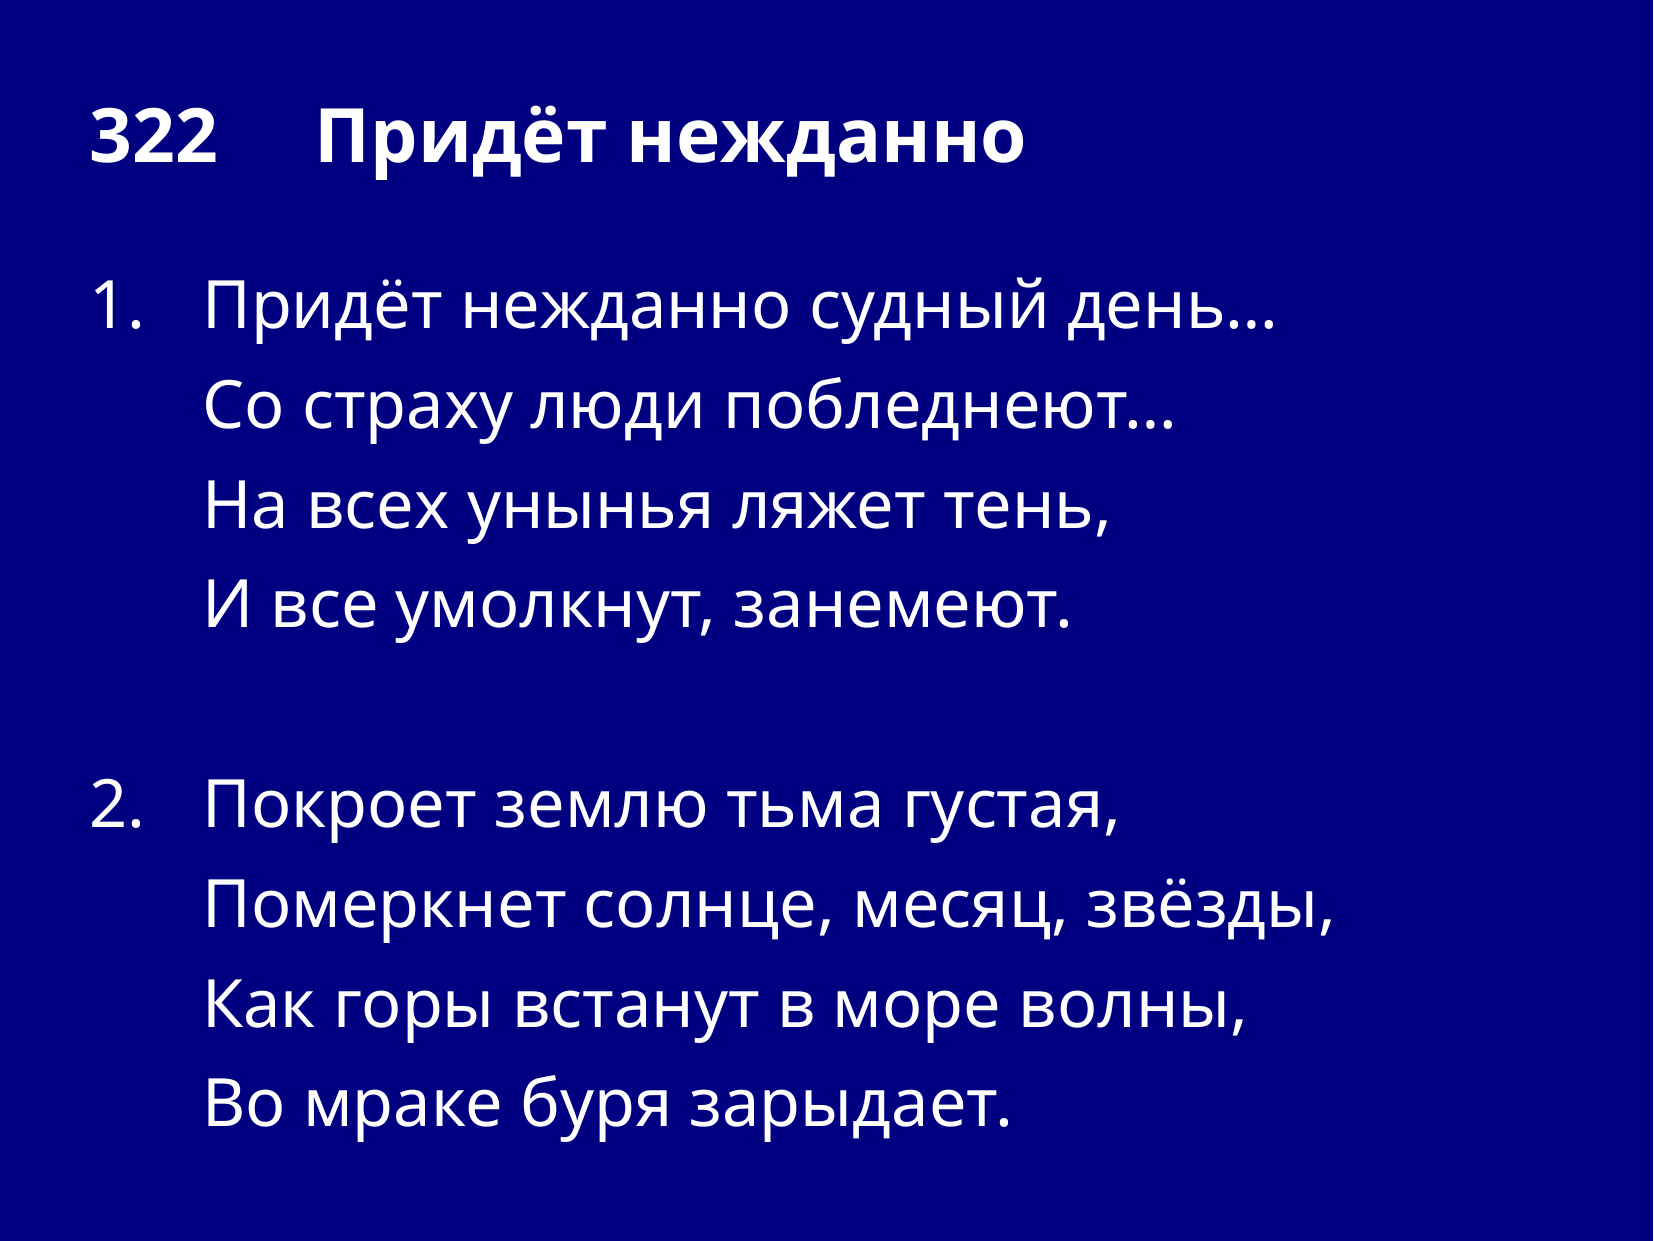

322	Придёт нежданно
1.	Придёт нежданно судный день…
	Со страху люди побледнеют…
	На всех унынья ляжет тень,
	И все умолкнут, занемеют.
2.	Покроет землю тьма густая,
	Померкнет солнце, месяц, звёзды,
	Как горы встанут в море волны,
	Во мраке буря зарыдает.